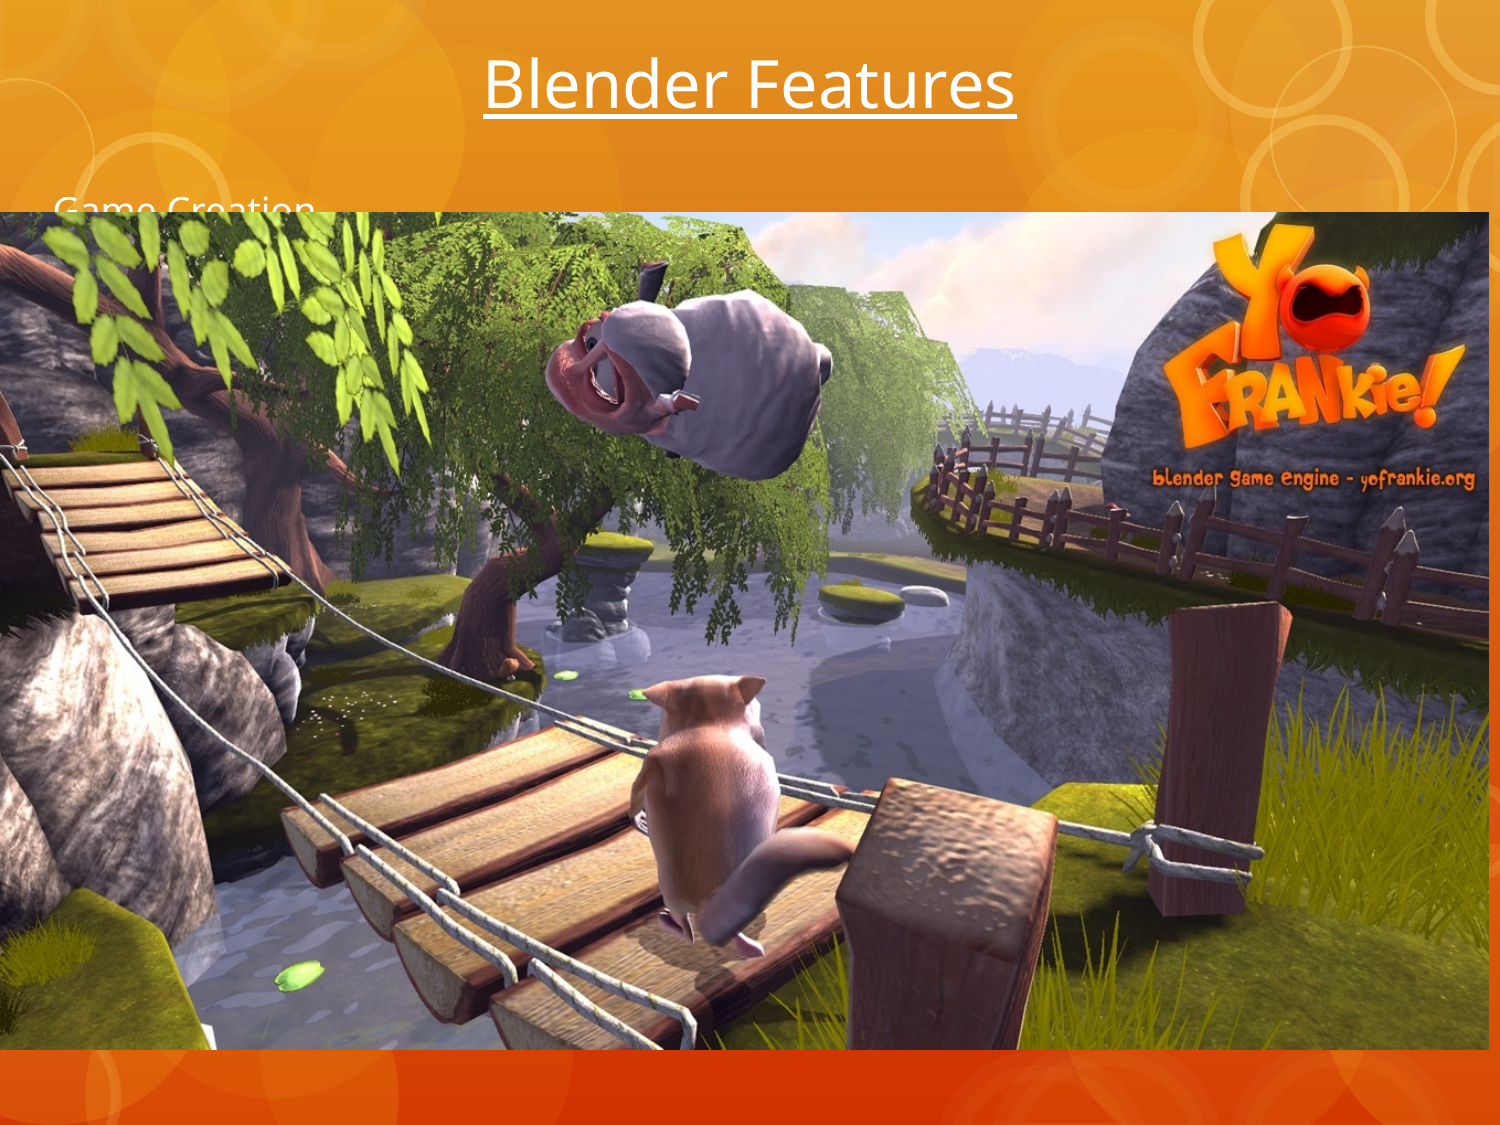

# Blender Features
Game Creation
Included in Blender is a complete game engine, allowing you to create a fully featured 3d game right inside Blender.
The game engine includes:
Ability to port your models to any third-party game engine
Create or code your own game logic
Full Bullet Physics integration
Python scripting API for advanced control and AI
Support for all OpenGLTM dynamic lighting, toon shading, animated materials as well as Normal and Parallax Mapping
Playback of games inside Blender without compiling or preprocessing
3D spatial audio using OpenAL